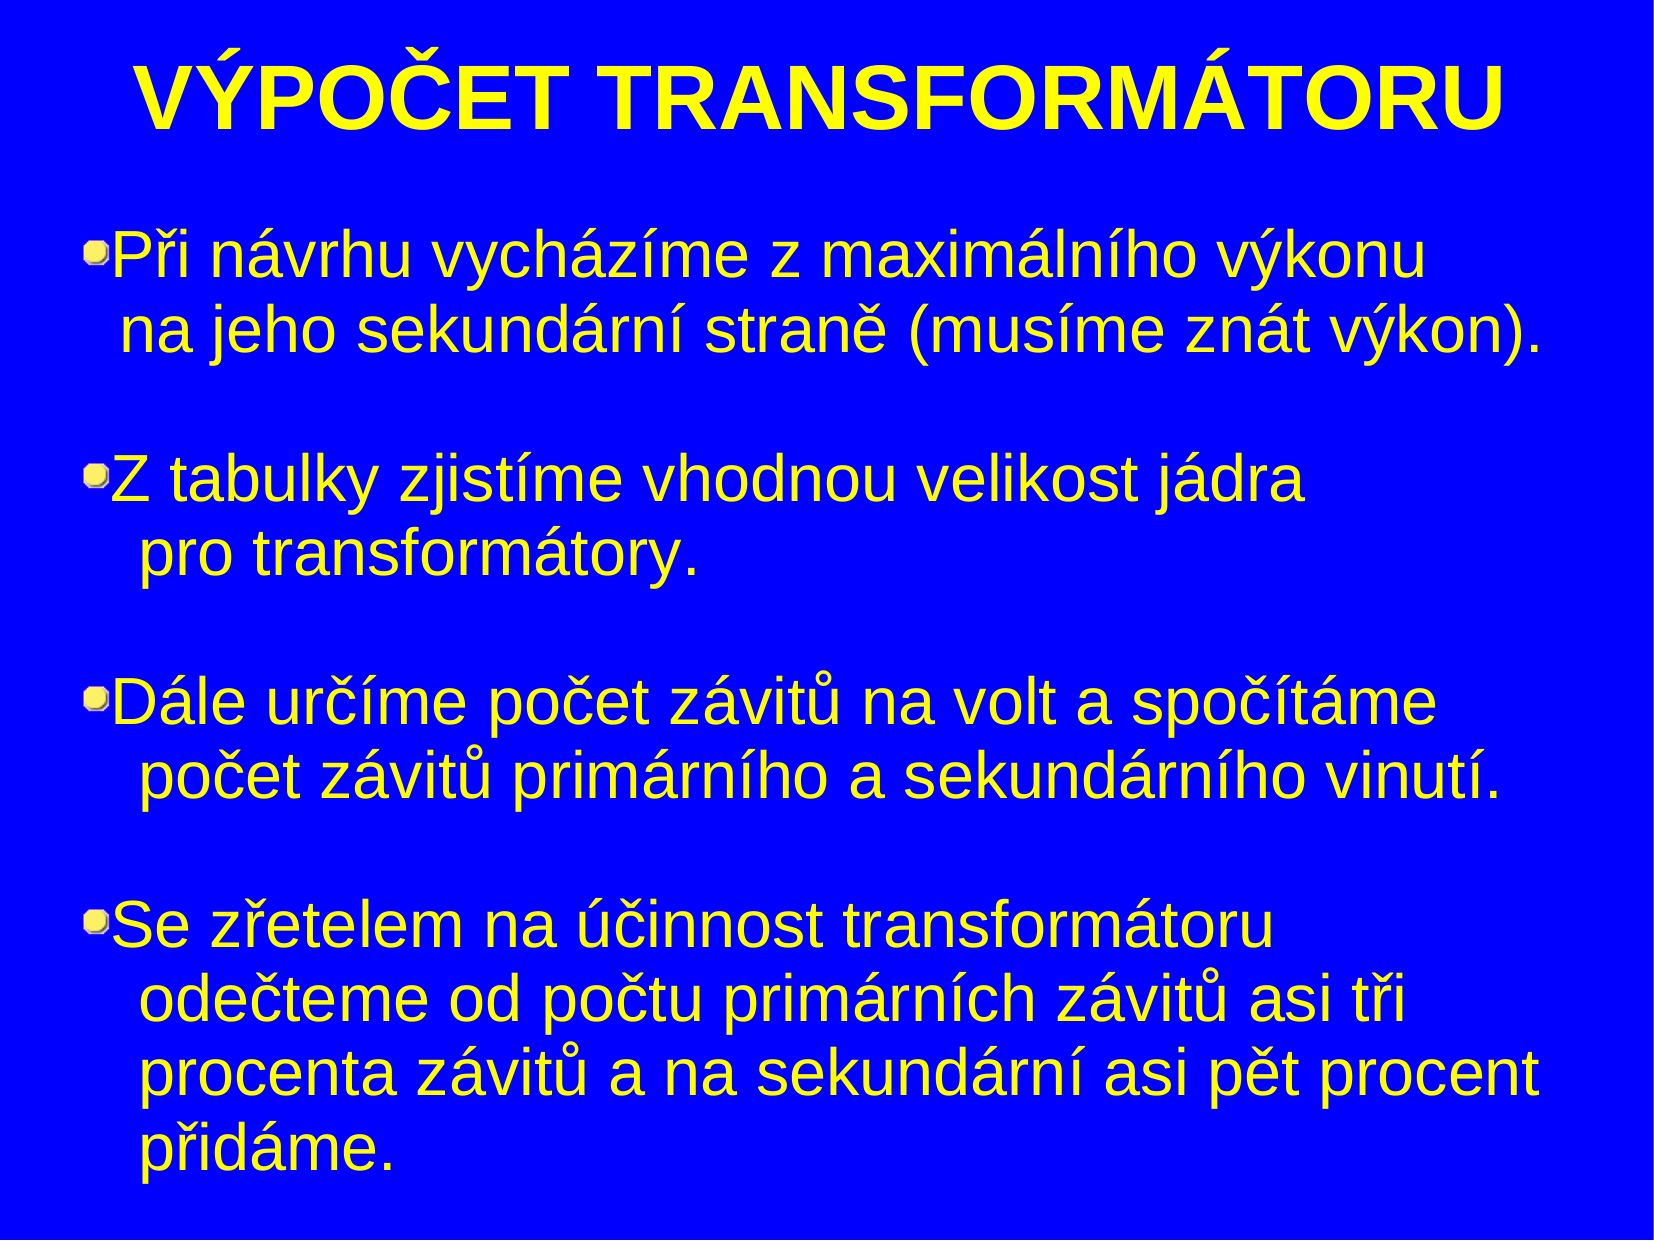

# VÝPOČET TRANSFORMÁTORU
Při návrhu vycházíme z maximálního výkonu
 na jeho sekundární straně (musíme znát výkon).
Z tabulky zjistíme vhodnou velikost jádra
 pro transformátory.
Dále určíme počet závitů na volt a spočítáme
 počet závitů primárního a sekundárního vinutí.
Se zřetelem na účinnost transformátoru
 odečteme od počtu primárních závitů asi tři
 procenta závitů a na sekundární asi pět procent
 přidáme.